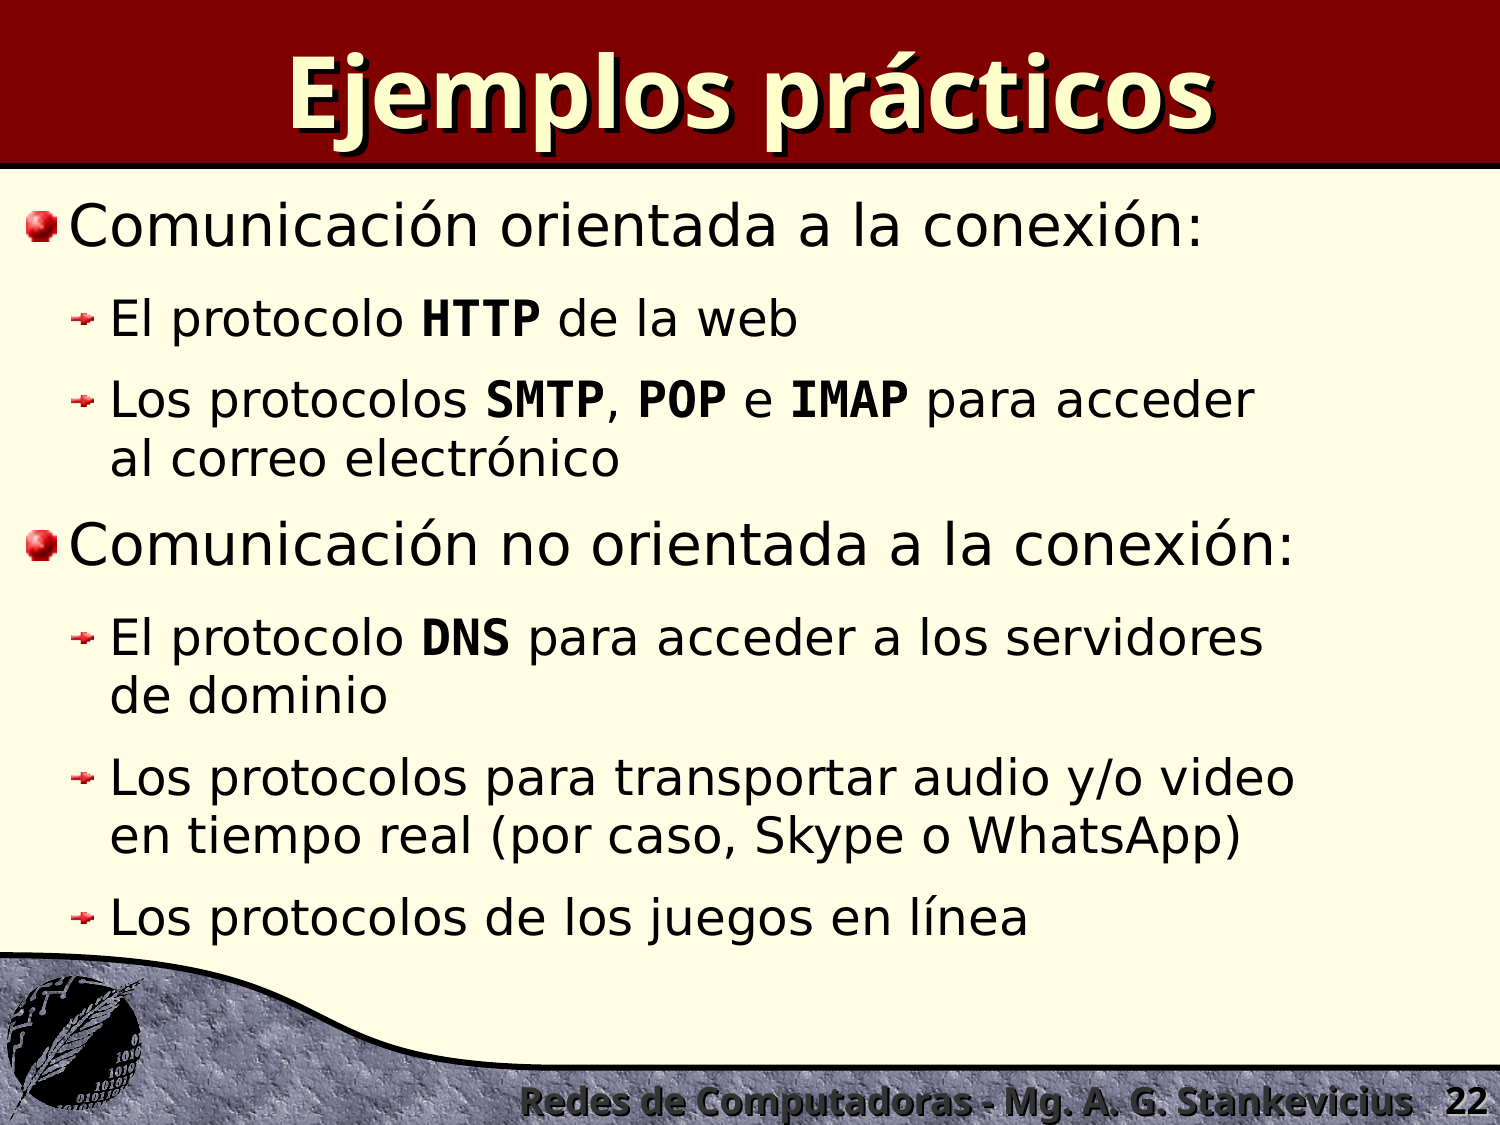

# Ejemplos prácticos
Comunicación orientada a la conexión:
El protocolo HTTP de la web
Los protocolos SMTP, POP e IMAP para acceder
al correo electrónico
Comunicación no orientada a la conexión:
El protocolo DNS para acceder a los servidores
de dominio
Los protocolos para transportar audio y/o video
en tiempo real (por caso, Skype o WhatsApp)
Los protocolos de los juegos en línea
22